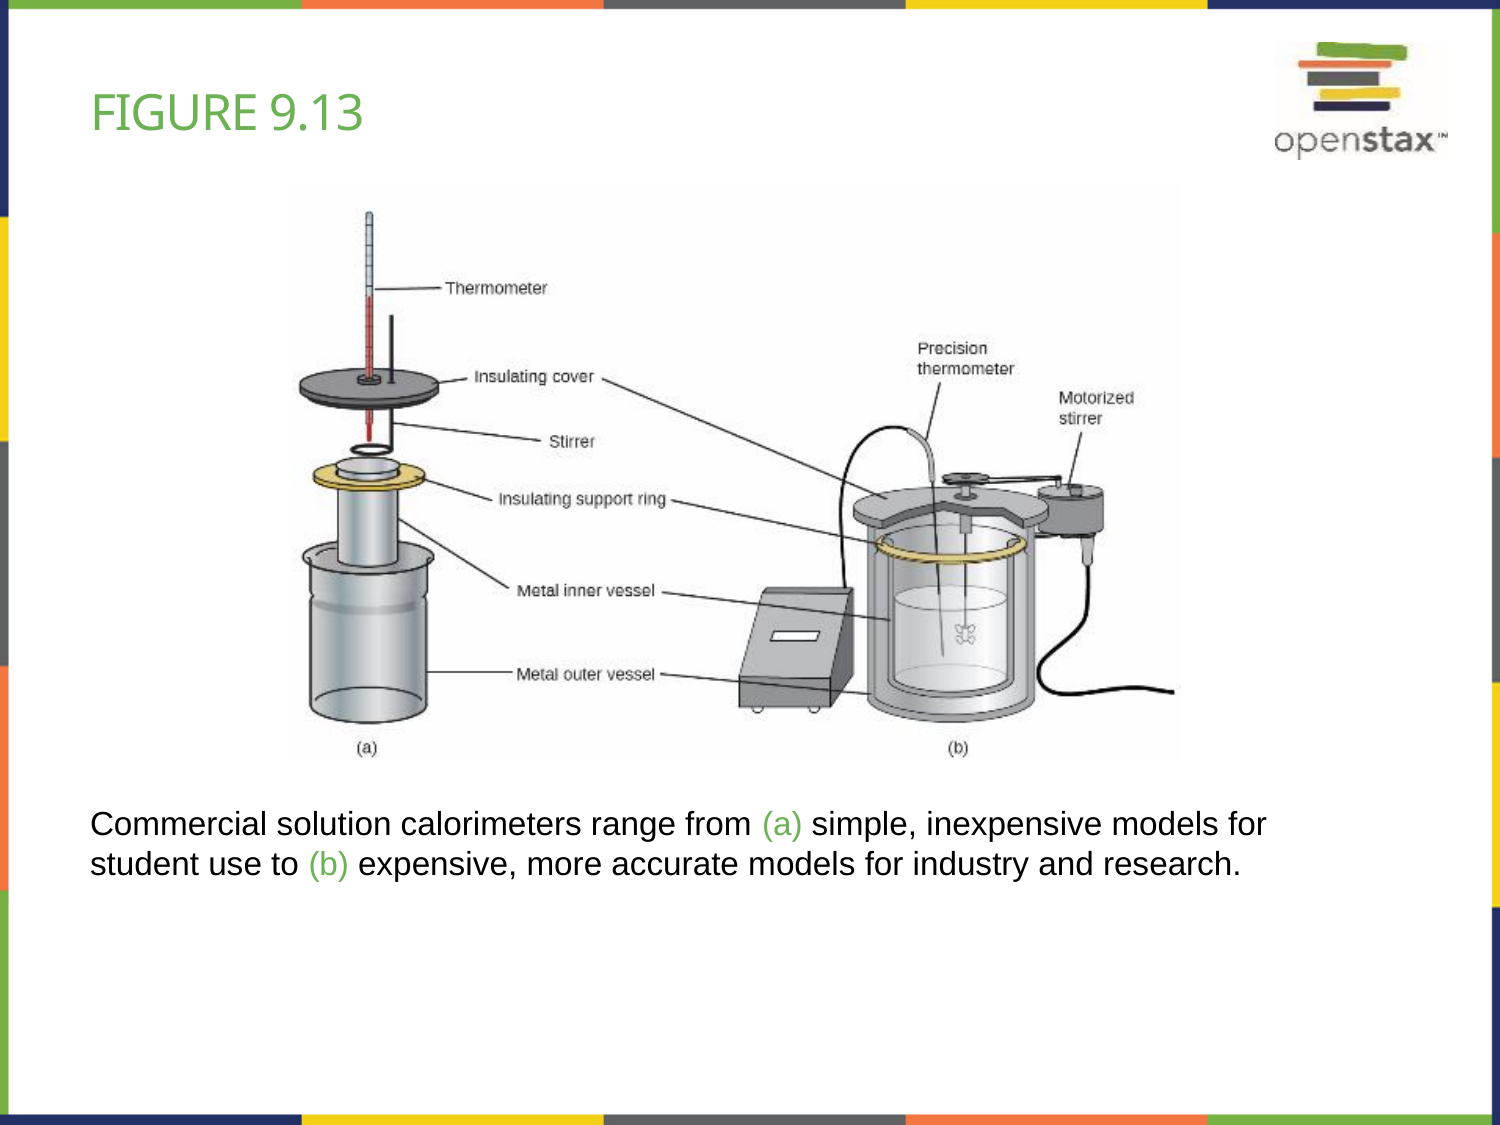

# Figure 9.13
Commercial solution calorimeters range from (a) simple, inexpensive models for student use to (b) expensive, more accurate models for industry and research.